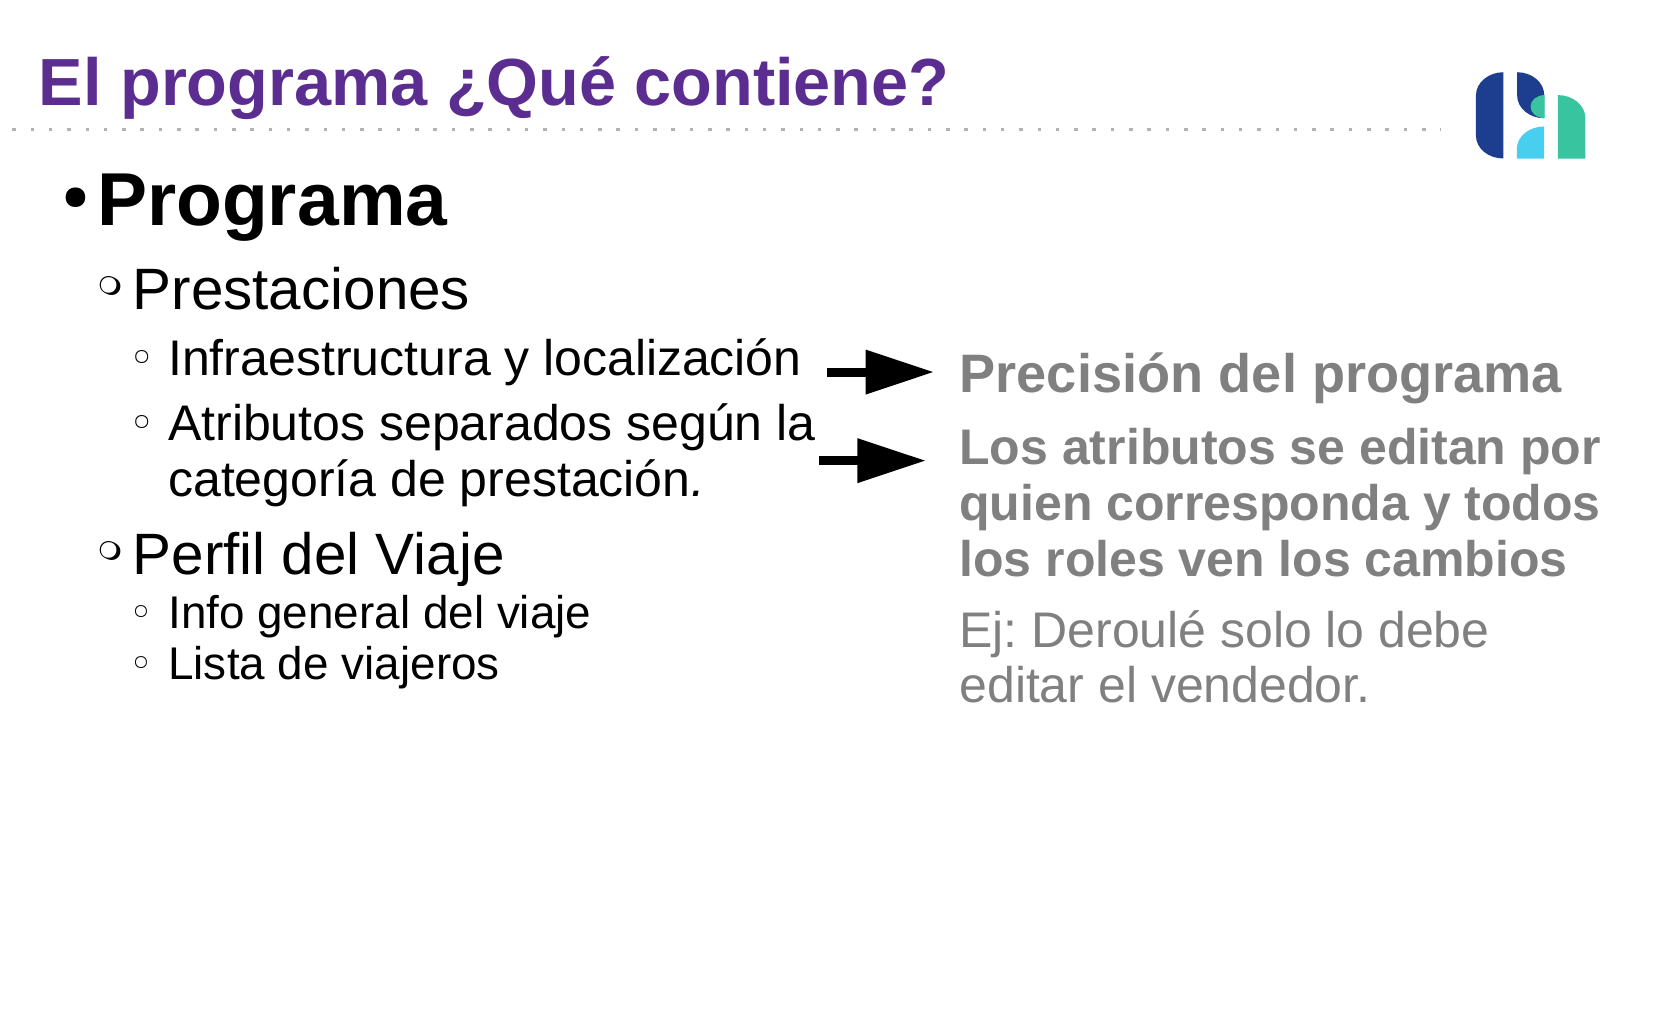

El programa ¿Qué contiene?
Programa
Prestaciones
Infraestructura y localización
Atributos separados según la categoría de prestación.
Perfil del Viaje
Info general del viaje
Lista de viajeros
Precisión del programa
Los atributos se editan por quien corresponda y todos los roles ven los cambios
Ej: Deroulé solo lo debe editar el vendedor.